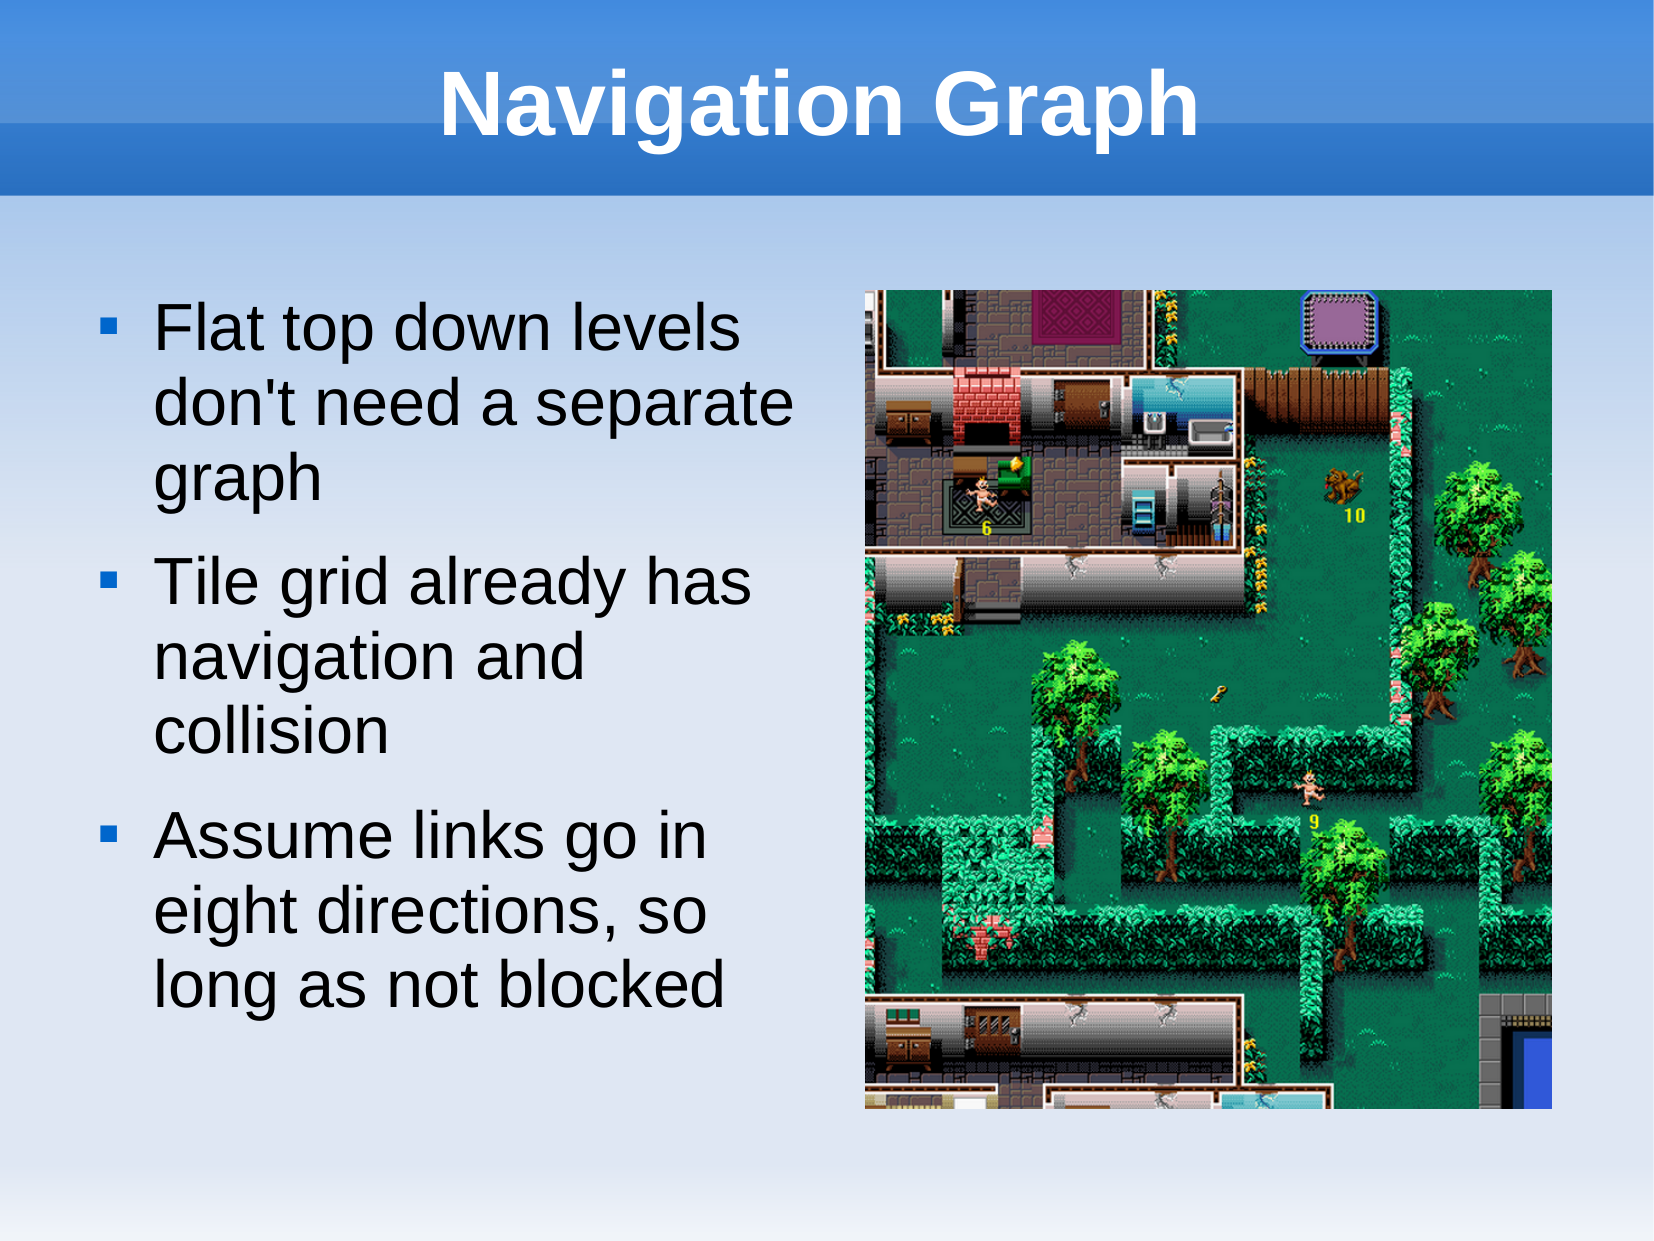

# Navigation Graph
Flat top down levels don't need a separate graph
Tile grid already has navigation and collision
Assume links go in eight directions, so long as not blocked